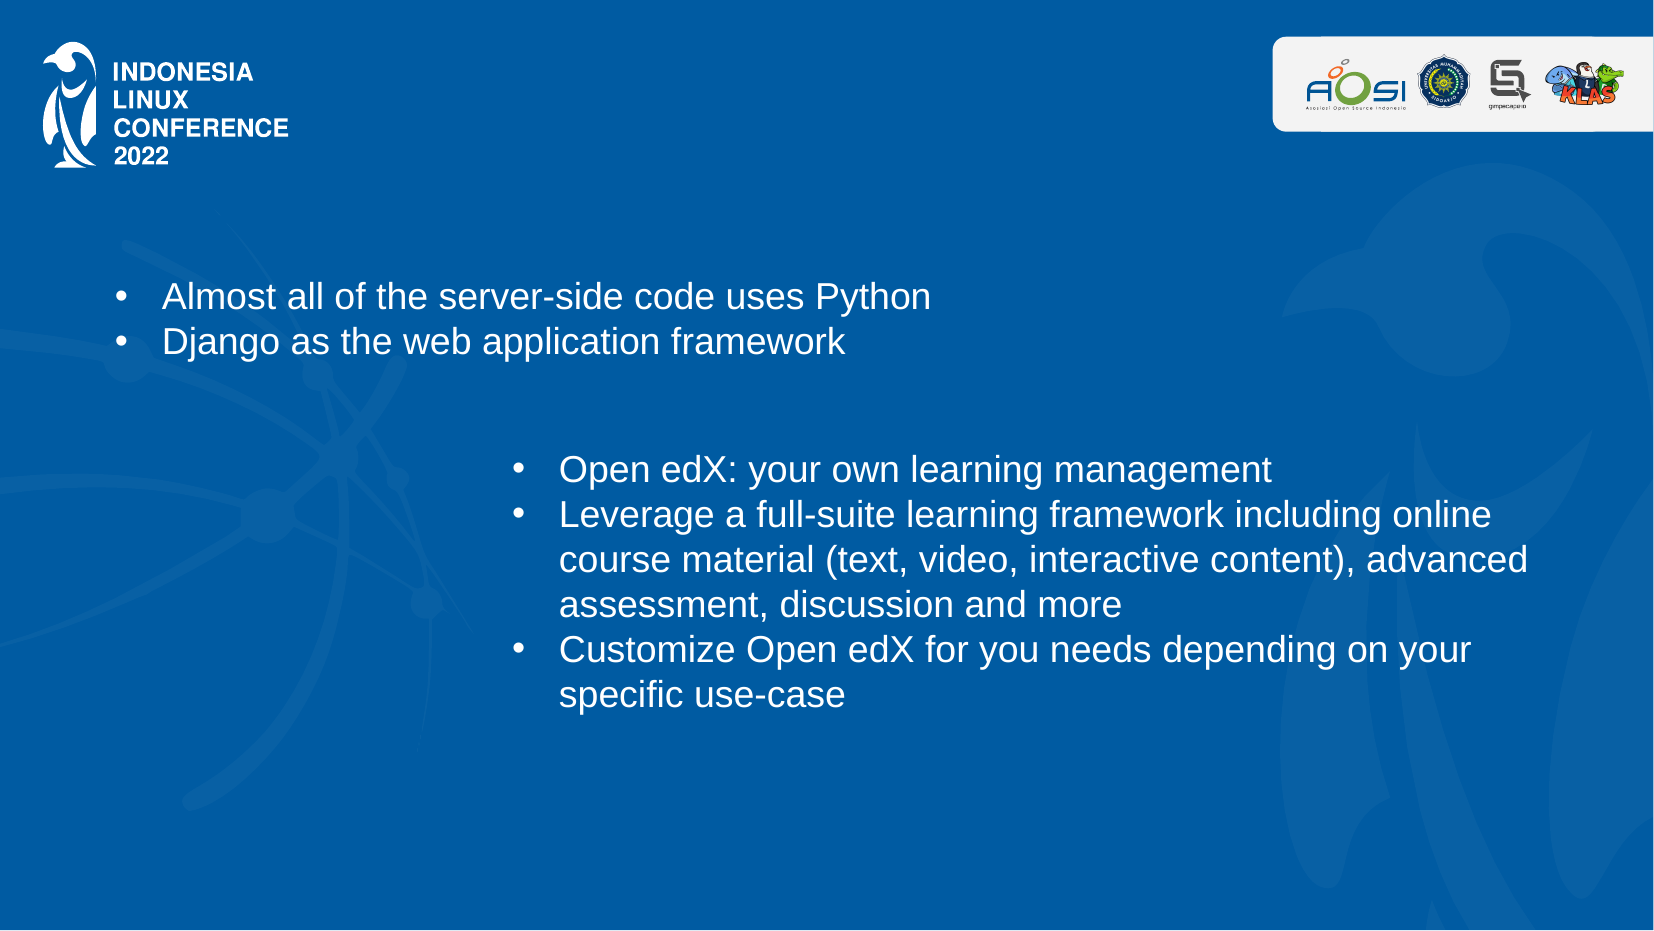

Almost all of the server-side code uses Python
Django as the web application framework
Open edX: your own learning management
Leverage a full-suite learning framework including online course material (text, video, interactive content), advanced assessment, discussion and more
Customize Open edX for you needs depending on your specific use-case